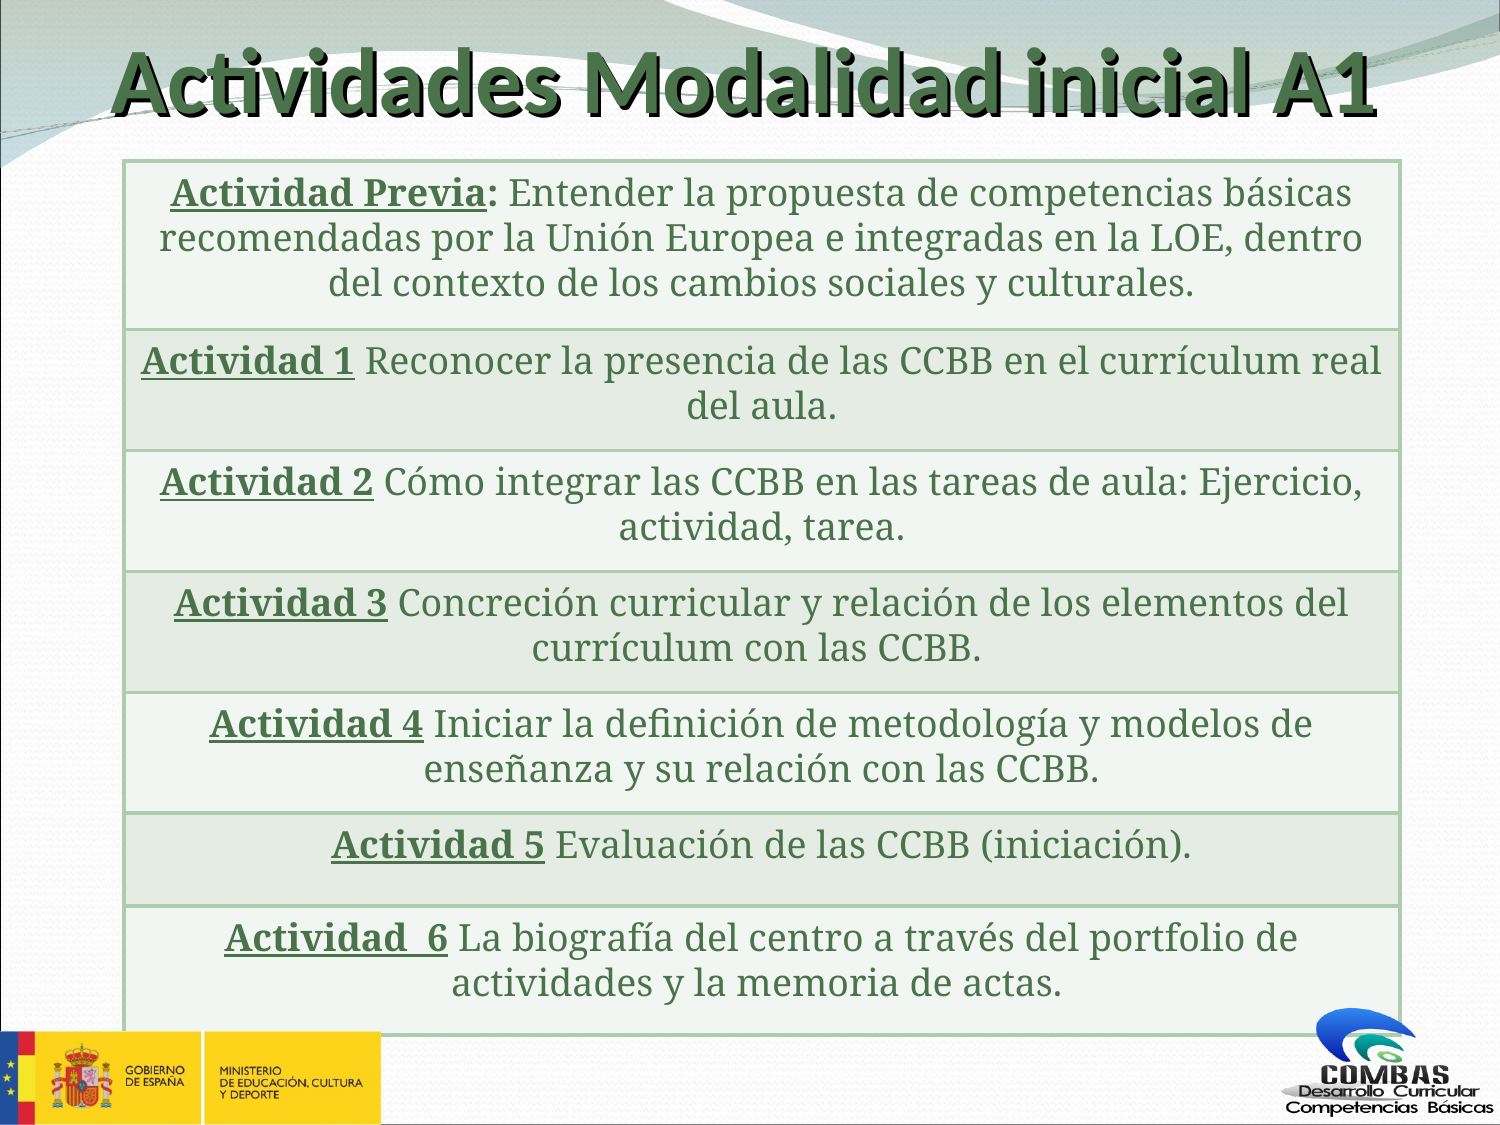

# Actividades Modalidad inicial A1
| Actividad Previa: Entender la propuesta de competencias básicas recomendadas por la Unión Europea e integradas en la LOE, dentro del contexto de los cambios sociales y culturales. |
| --- |
| Actividad 1 Reconocer la presencia de las CCBB en el currículum real del aula. |
| Actividad 2 Cómo integrar las CCBB en las tareas de aula: Ejercicio, actividad, tarea. |
| Actividad 3 Concreción curricular y relación de los elementos del currículum con las CCBB. |
| Actividad 4 Iniciar la definición de metodología y modelos de enseñanza y su relación con las CCBB. |
| Actividad 5 Evaluación de las CCBB (iniciación). |
| Actividad 6 La biografía del centro a través del portfolio de actividades y la memoria de actas. |